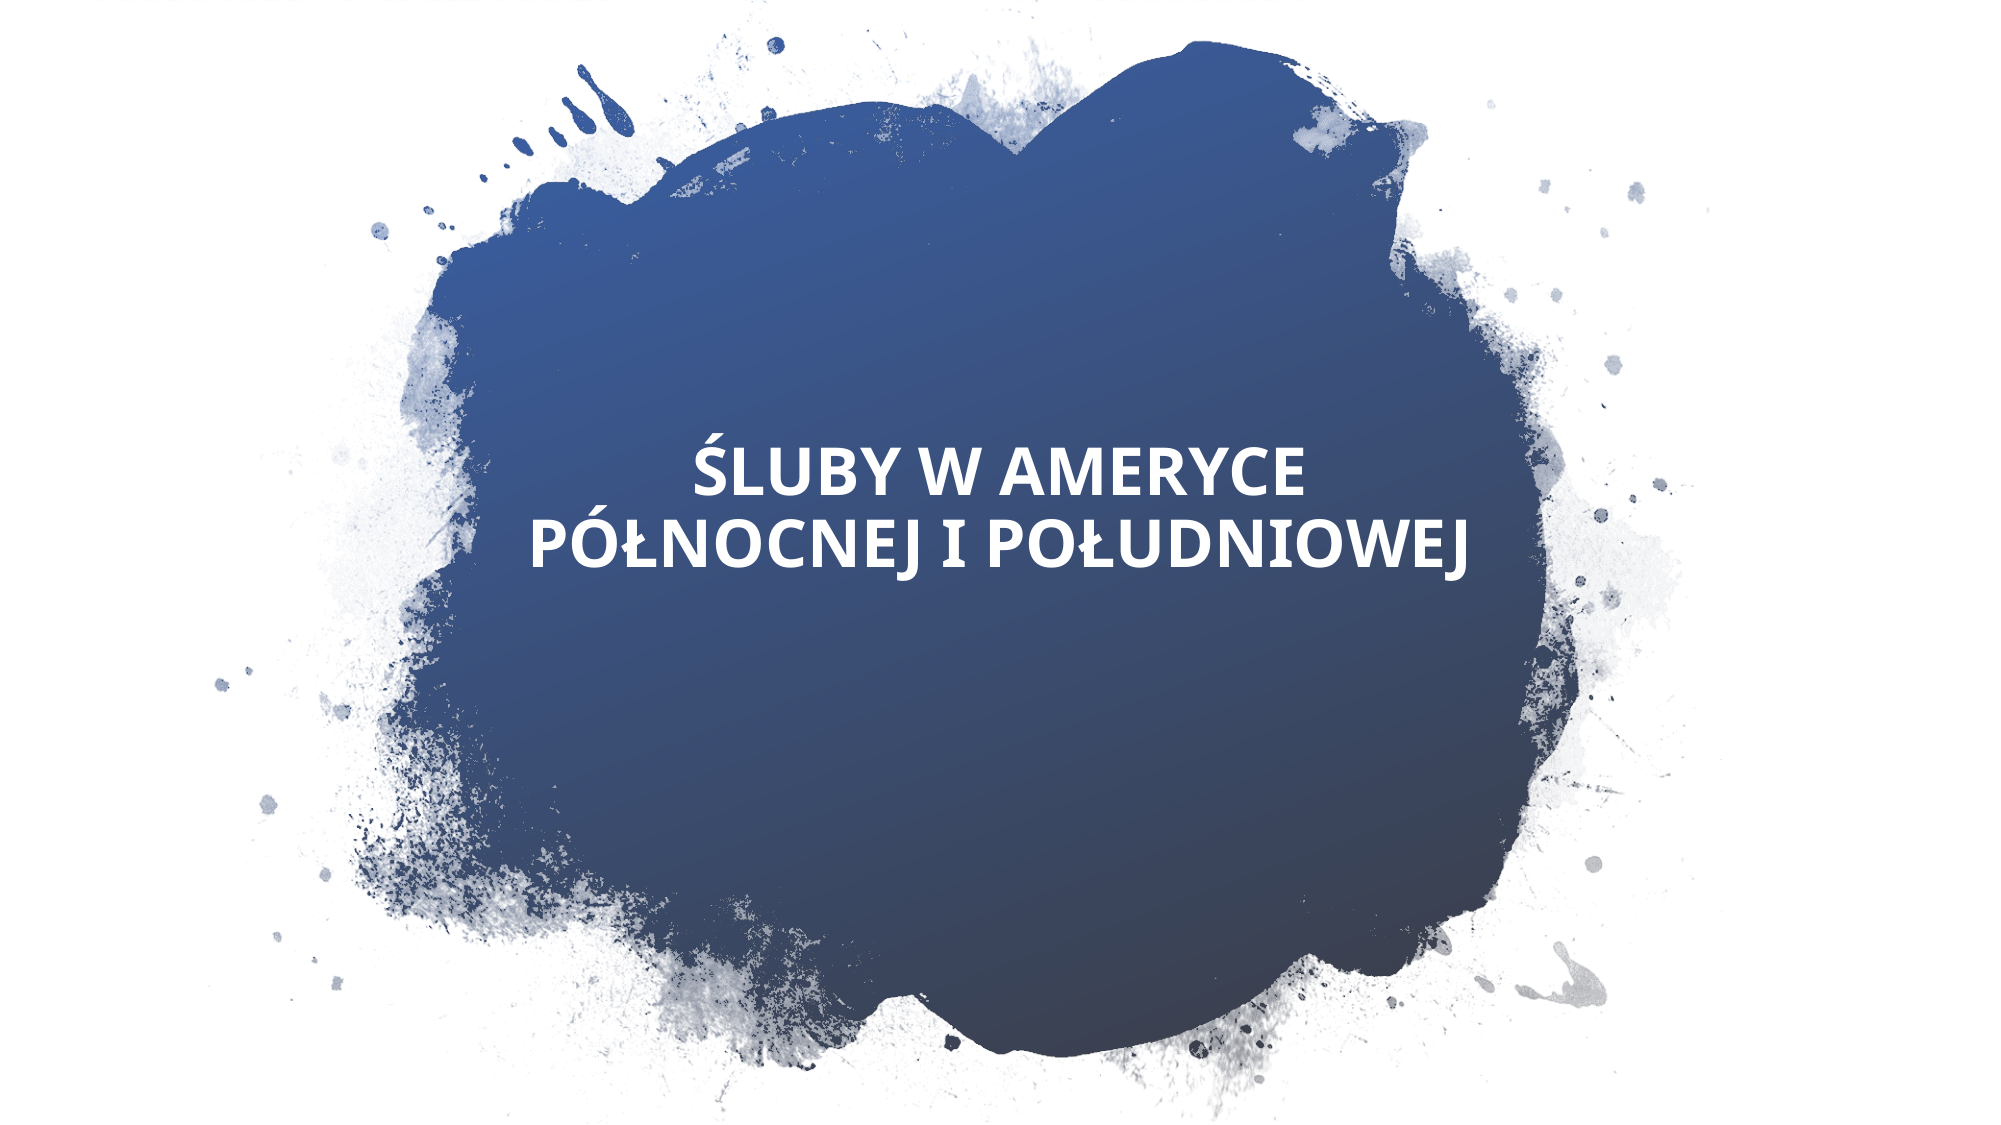

# ŚLUBY W AMERYCE PÓŁNOCNEJ I POŁUDNIOWEJ